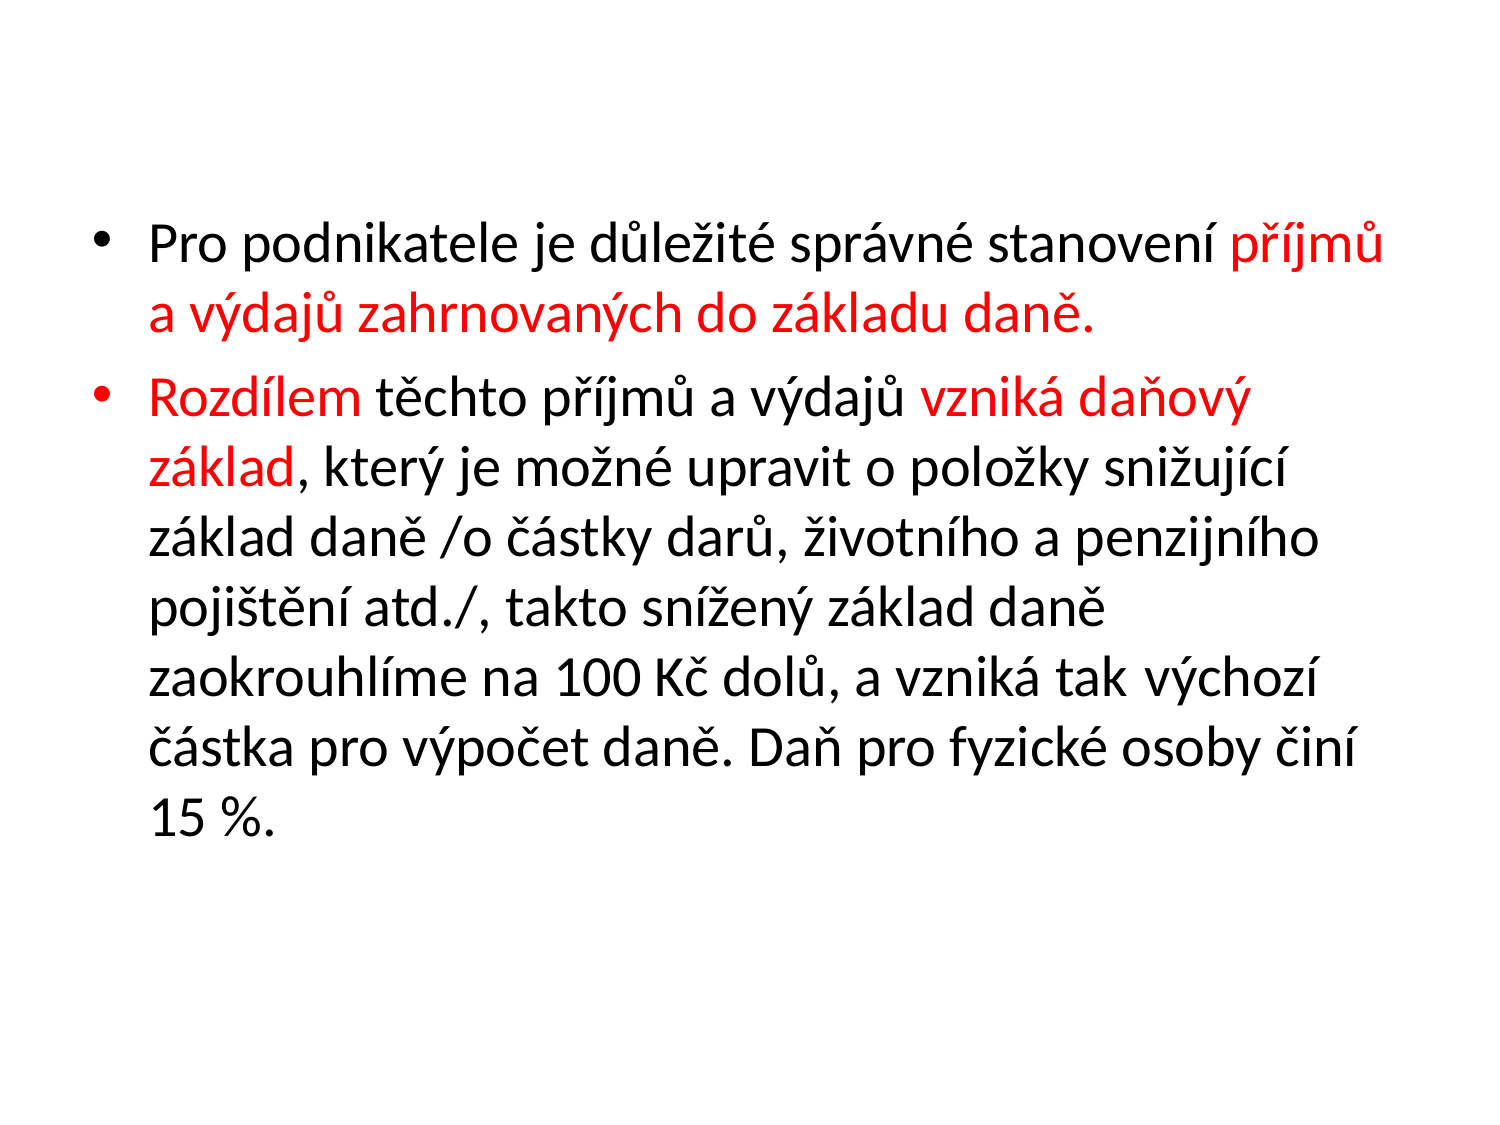

# Pro podnikatele je důležité správné stanovení příjmů a výdajů zahrnovaných do základu daně.
Rozdílem těchto příjmů a výdajů vzniká daňový základ, který je možné upravit o položky snižující základ daně /o částky darů, životního a penzijního pojištění atd./, takto snížený základ daně zaokrouhlíme na 100 Kč dolů, a vzniká tak výchozí částka pro výpočet daně. Daň pro fyzické osoby činí 15 %.